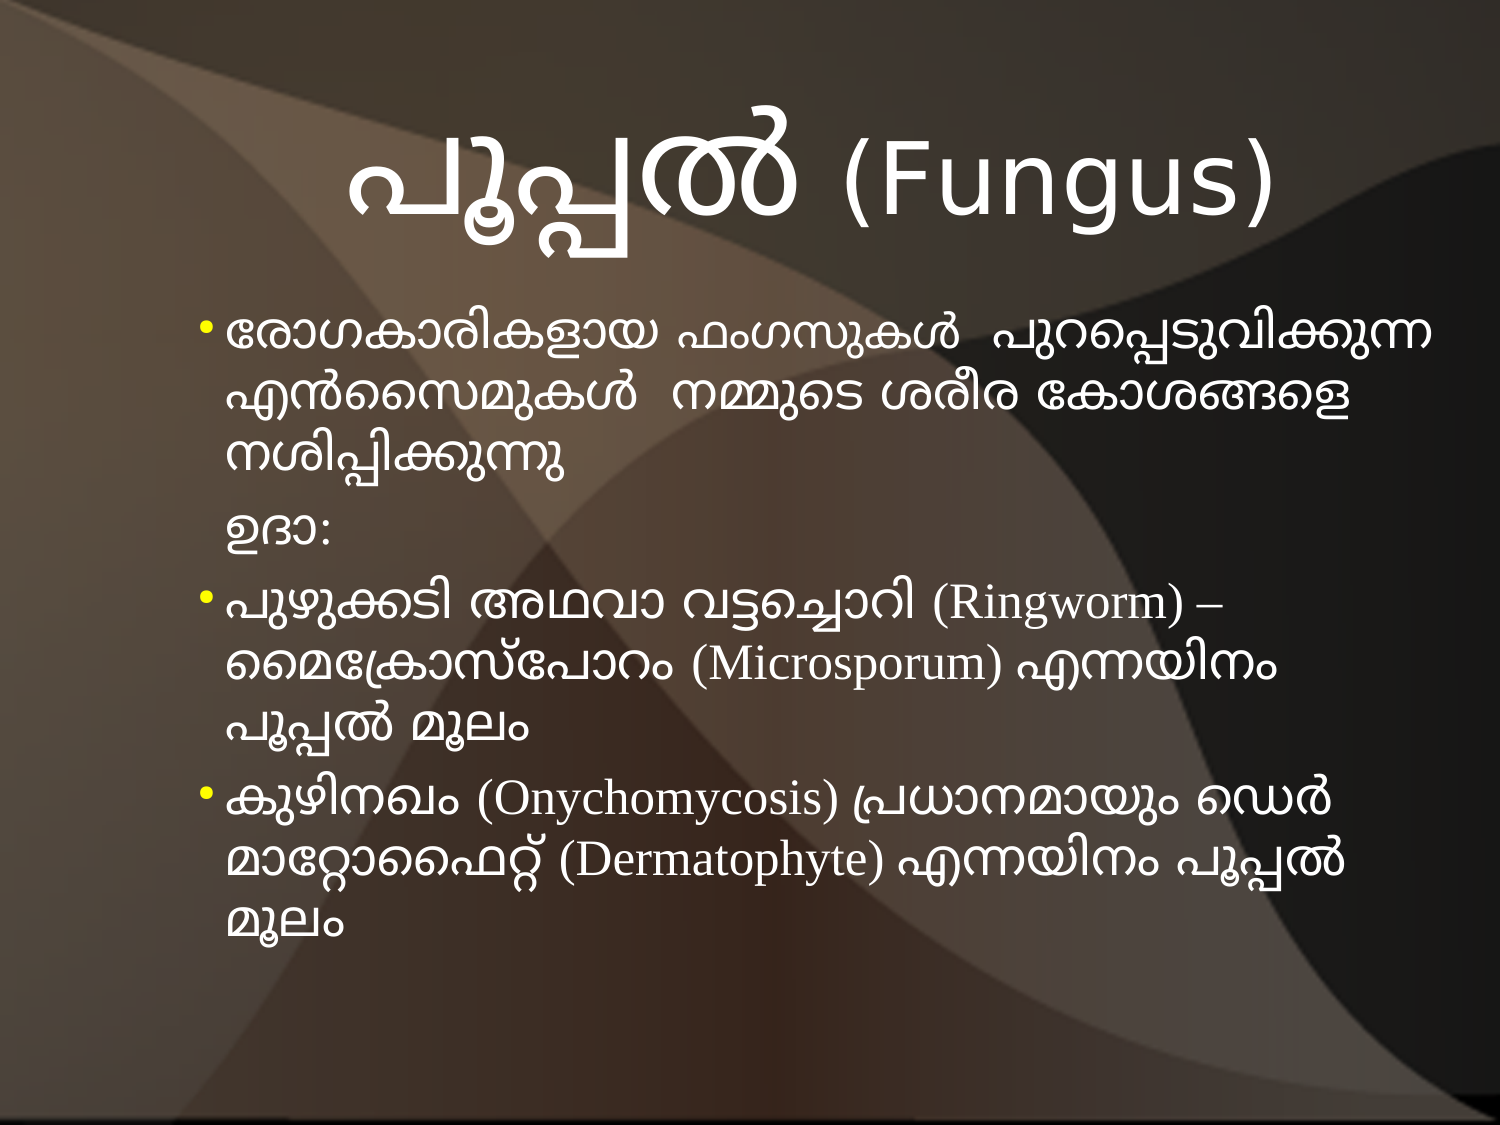

# പൂപ്പല്‍ (Fungus)
രോഗകാരികളായ ഫംഗസുകള്‍ പുറപ്പെടുവിക്കുന്ന എന്‍സൈമുകള്‍ നമ്മുടെ ശരീര കോശങ്ങളെ നശിപ്പിക്കുന്നു
ഉദാ:
പുഴുക്കടി അഥവാ വട്ടച്ചൊറി (Ringworm) – മൈക്രോസ്പോറം (Microsporum) എന്നയിനം പൂപ്പല്‍ മൂലം
കുഴിനഖം (Onychomycosis) പ്രധാനമായും ഡെര്‍മാറ്റോഫൈറ്റ് (Dermatophyte) എന്നയിനം പൂപ്പല്‍ മൂലം